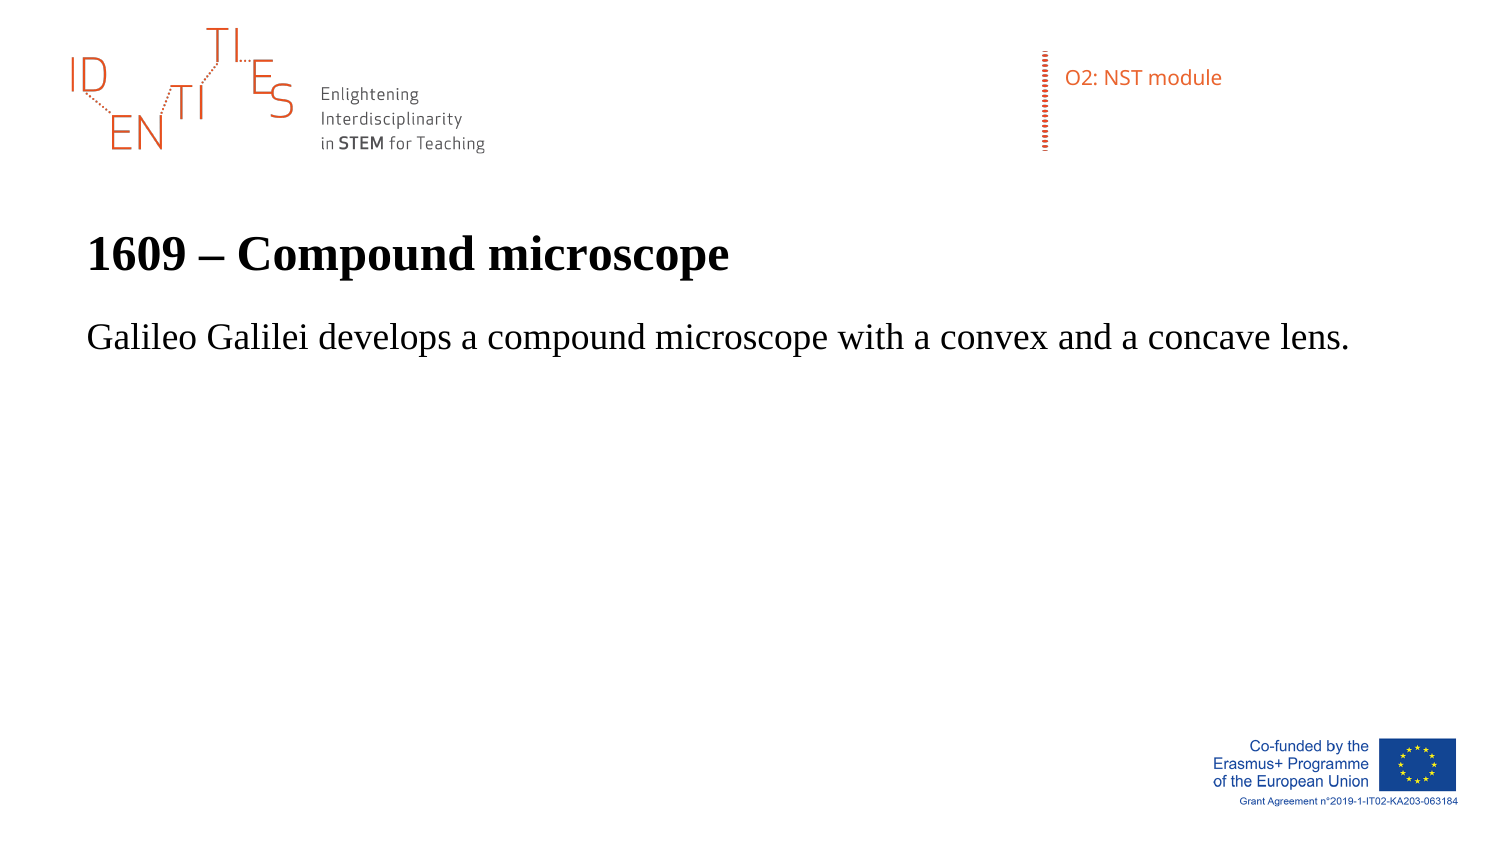

O2: NST module
1609 – Compound microscope
Galileo Galilei develops a compound microscope with a convex and a concave lens.